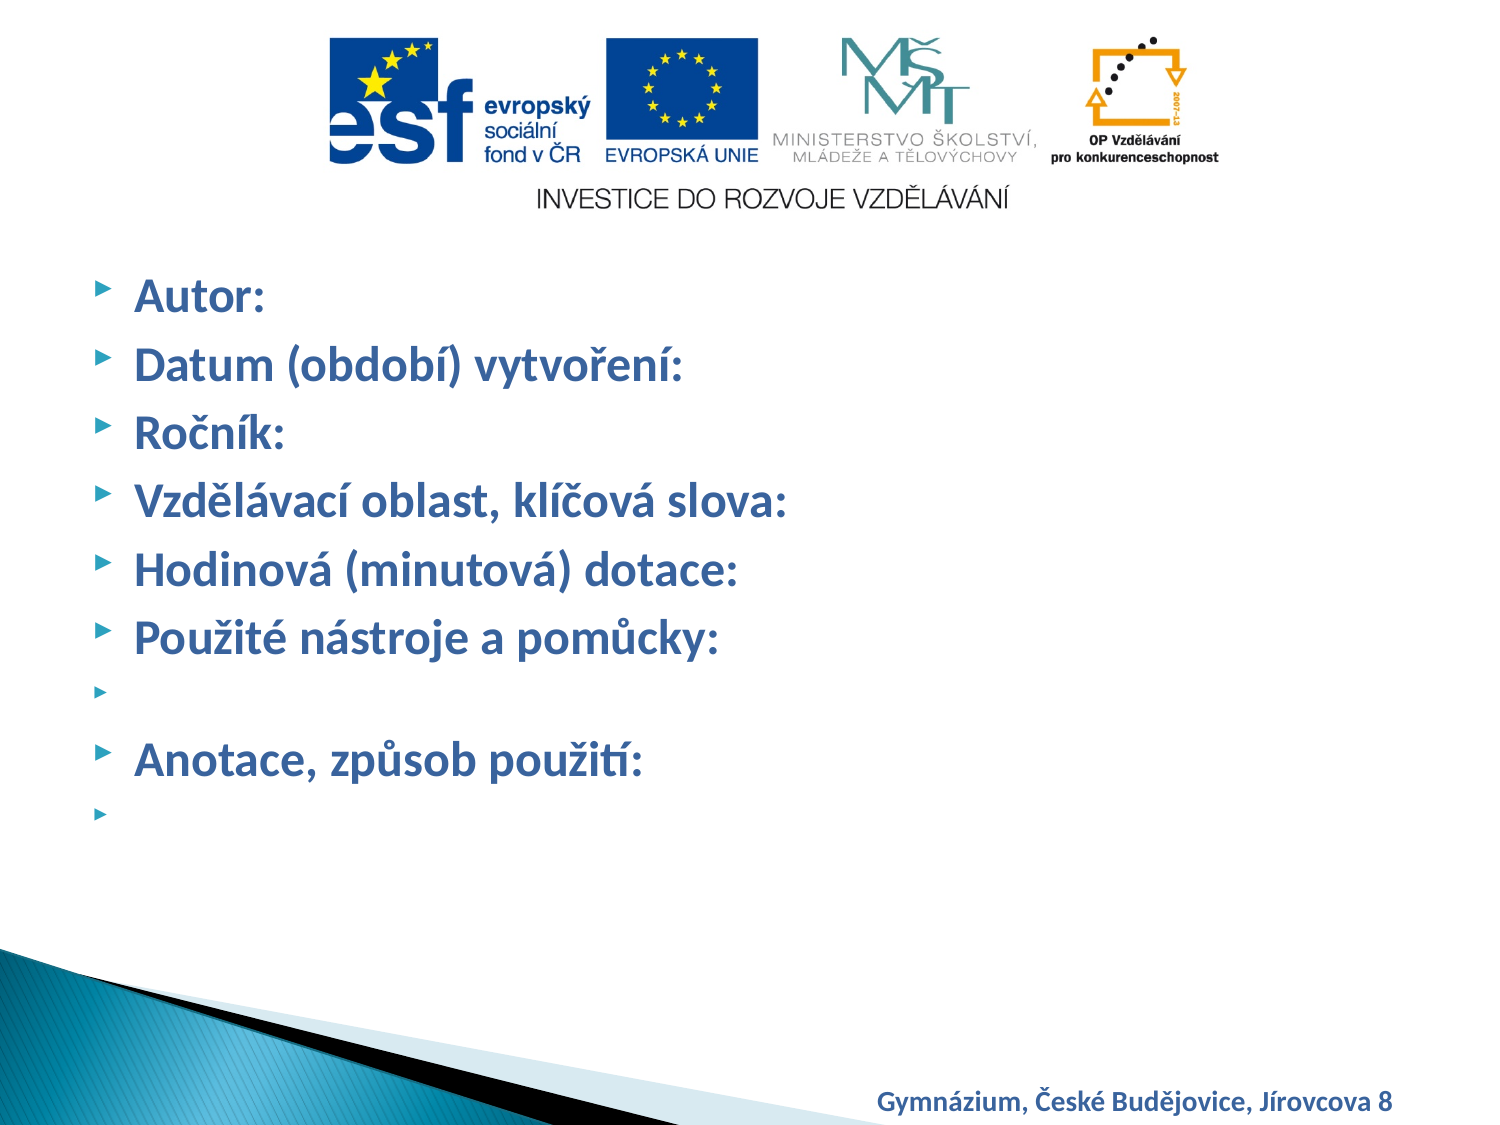

# Autor:
Datum (období) vytvoření:
Ročník:
Vzdělávací oblast, klíčová slova:
Hodinová (minutová) dotace:
Použité nástroje a pomůcky:
Anotace, způsob použití:
Gymnázium, České Budějovice, Jírovcova 8